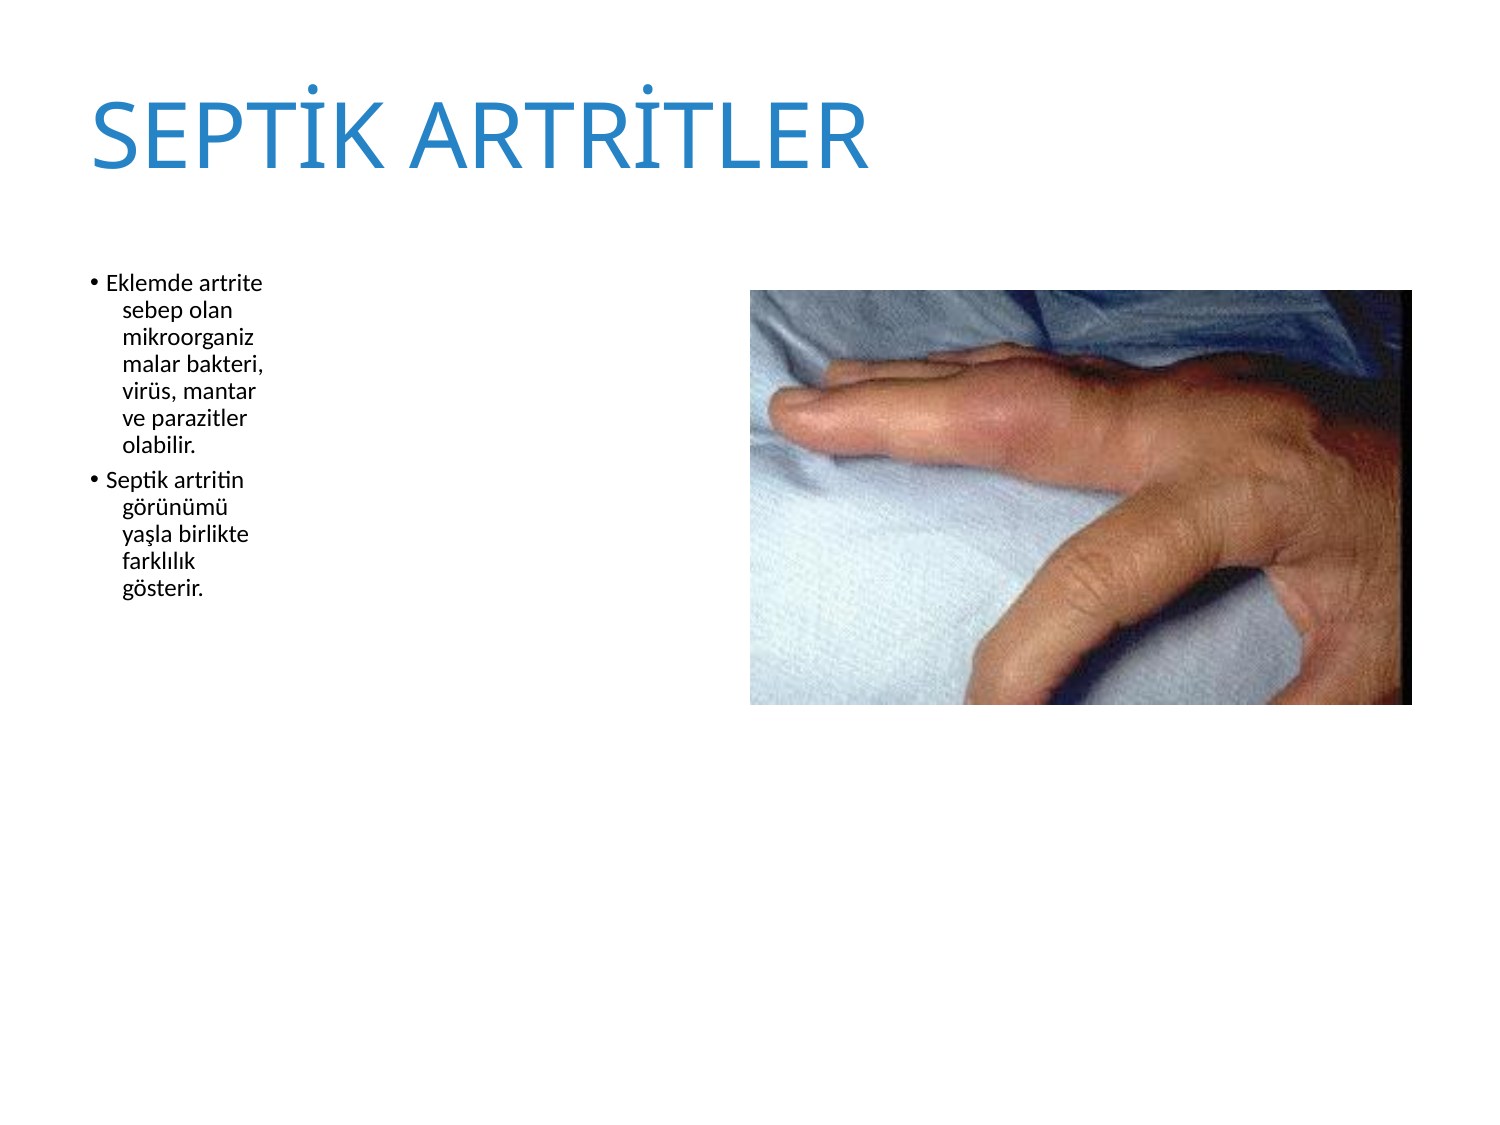

# SEPTİK ARTRİTLER
Eklemde artrite sebep olan mikroorganizmalar bakteri, virüs, mantar ve parazitler olabilir.
Septik artritin görünümü yaşla birlikte farklılık gösterir.